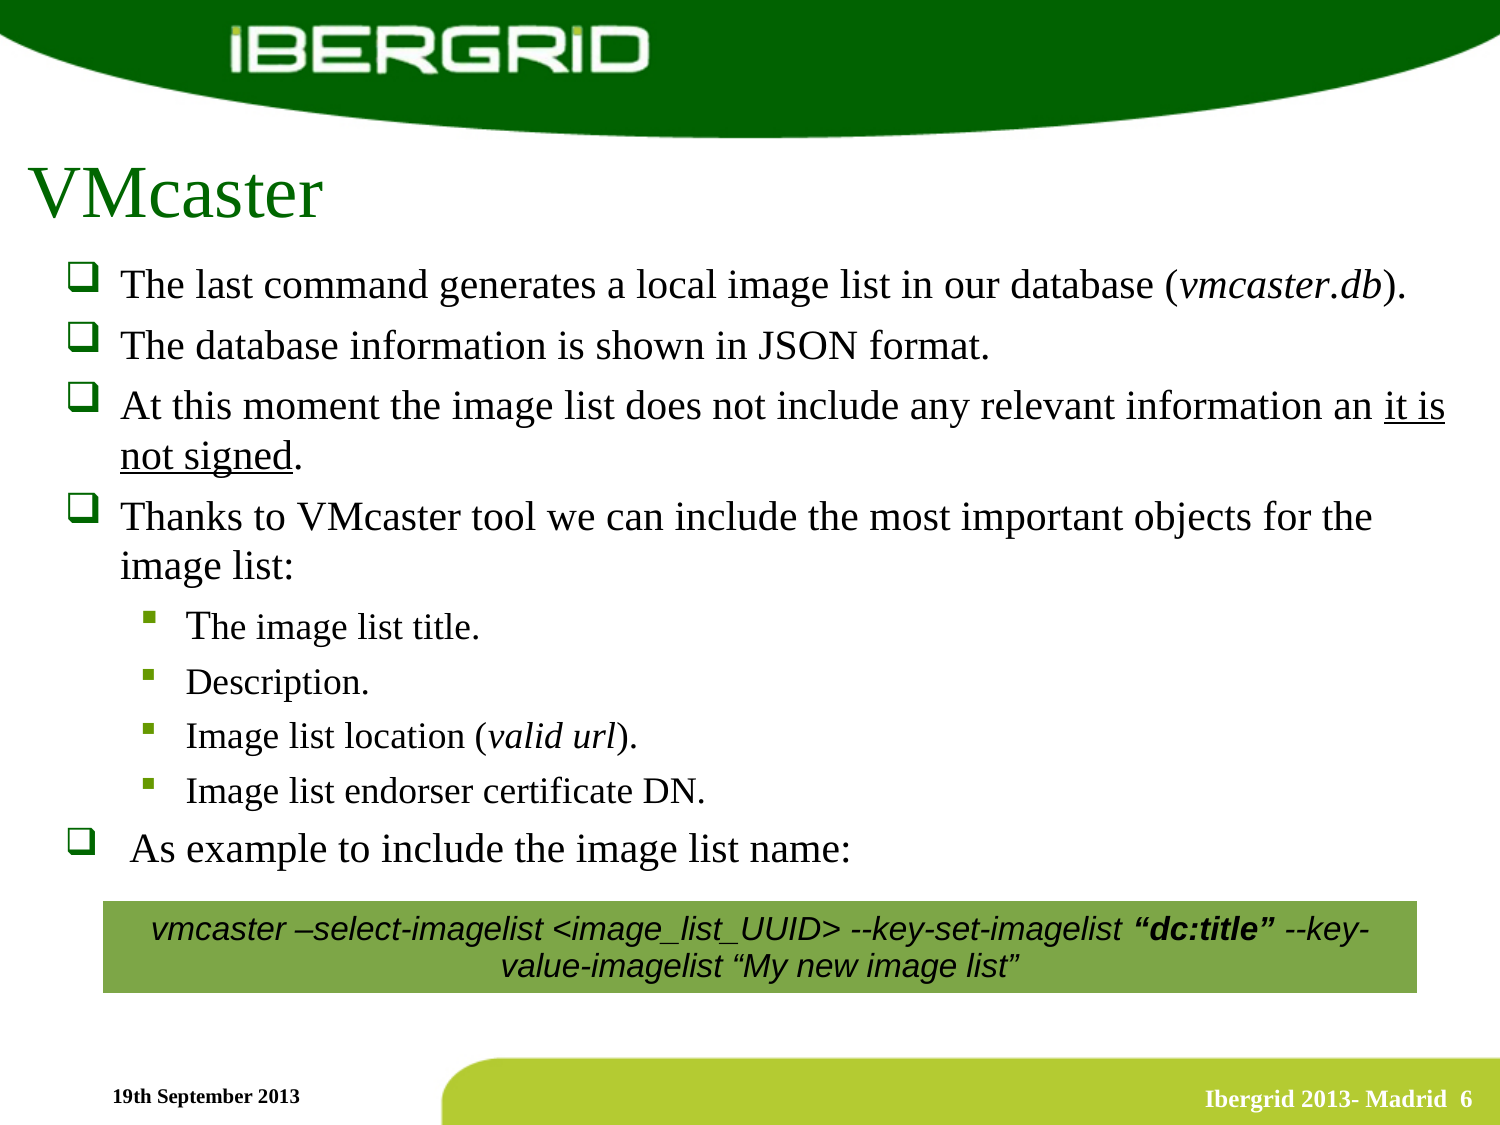

VMcaster
The last command generates a local image list in our database (vmcaster.db).
The database information is shown in JSON format.
At this moment the image list does not include any relevant information an it is not signed.
Thanks to VMcaster tool we can include the most important objects for the image list:
The image list title.
Description.
Image list location (valid url).
Image list endorser certificate DN.
 As example to include the image list name:
| vmcaster –select-imagelist <image\_list\_UUID> --key-set-imagelist “dc:title” --key-value-imagelist “My new image list” |
| --- |
19th September 2013
Ibergrid 2013- Madrid